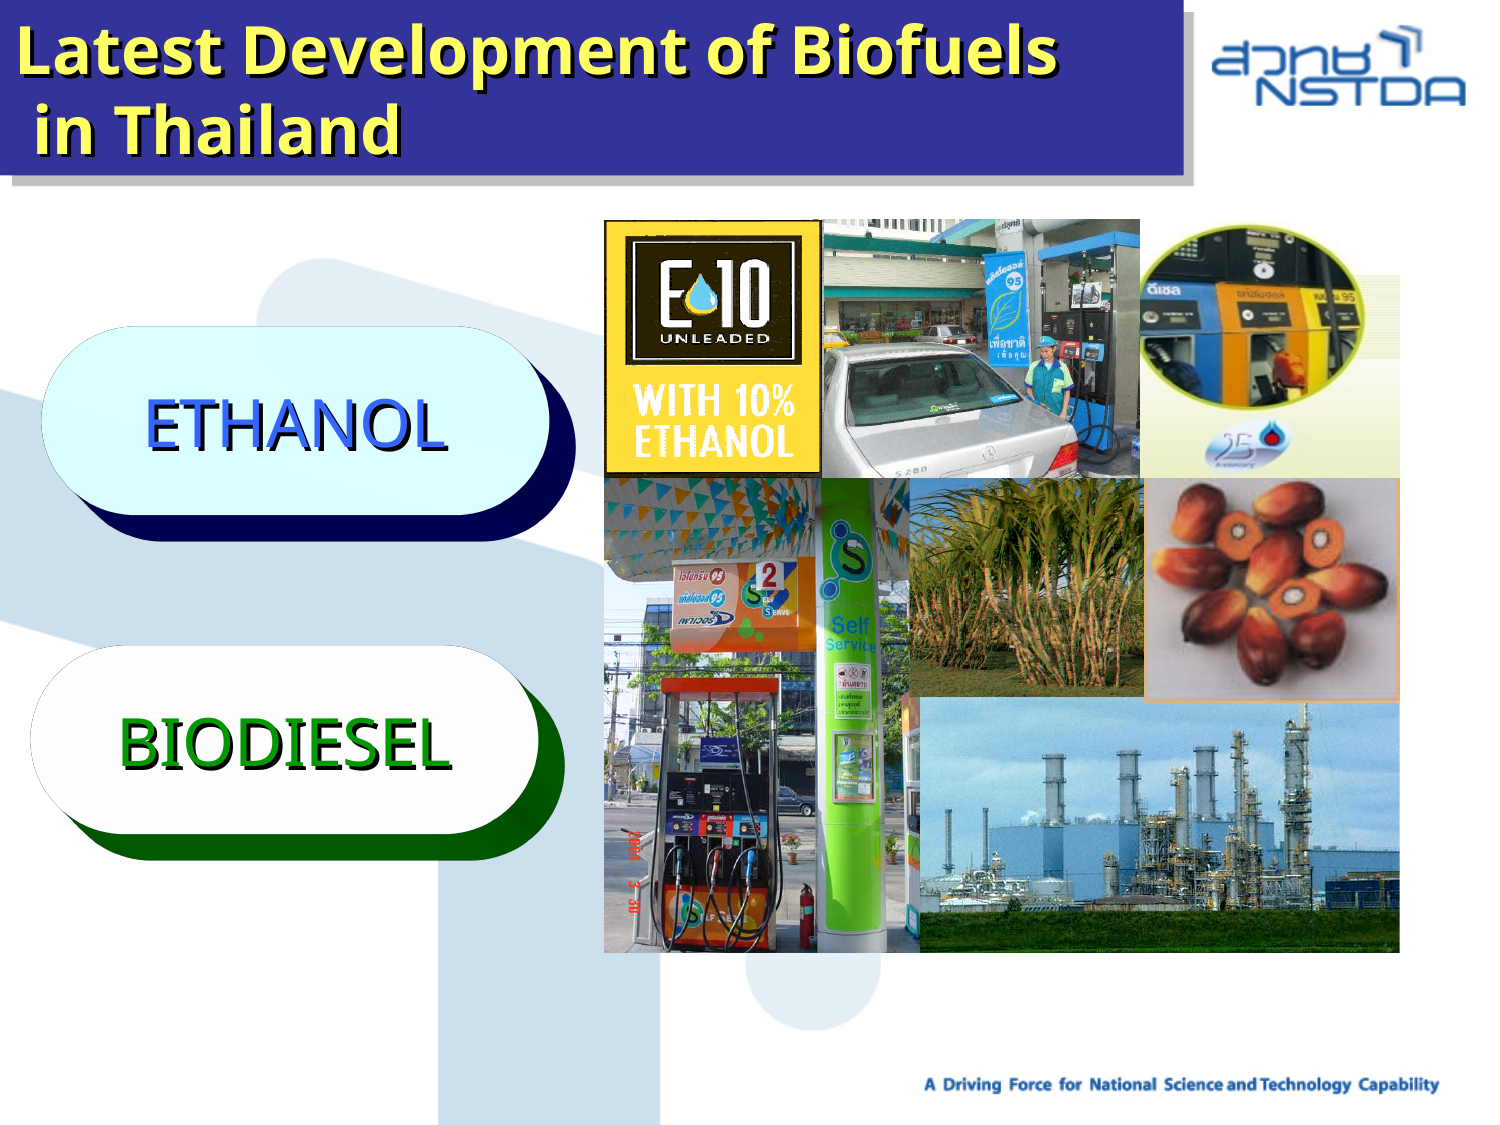

Latest Development of Biofuels
 in Thailand
ETHANOL
BIODIESEL